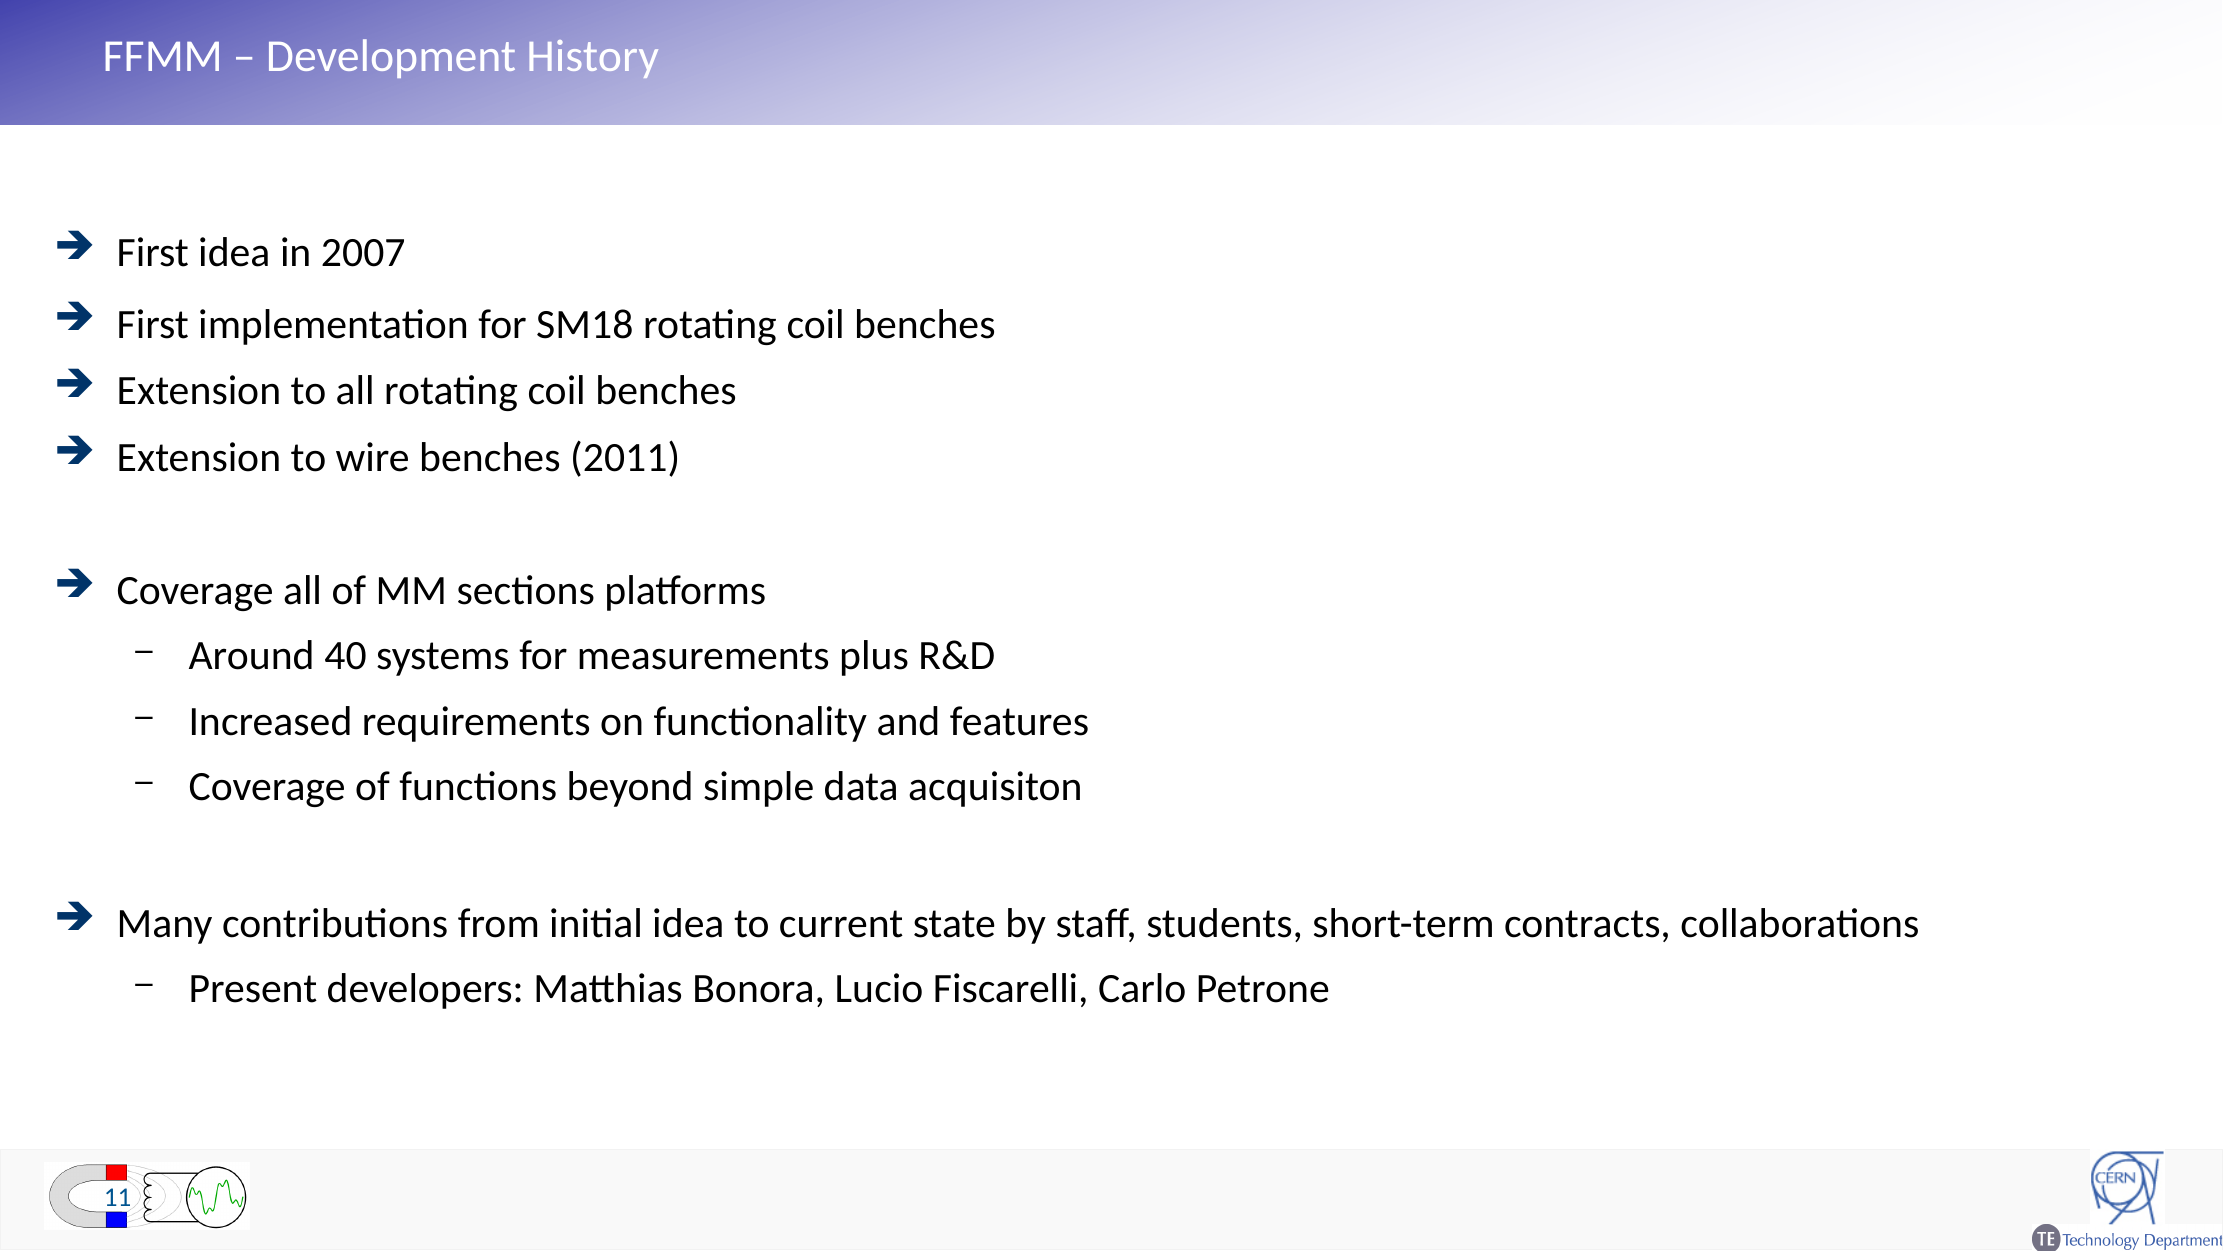

# FFMM – Development History
First idea in 2007
First implementation for SM18 rotating coil benches
Extension to all rotating coil benches
Extension to wire benches (2011)
Coverage all of MM sections platforms
Around 40 systems for measurements plus R&D
Increased requirements on functionality and features
Coverage of functions beyond simple data acquisiton
Many contributions from initial idea to current state by staff, students, short-term contracts, collaborations
Present developers: Matthias Bonora, Lucio Fiscarelli, Carlo Petrone